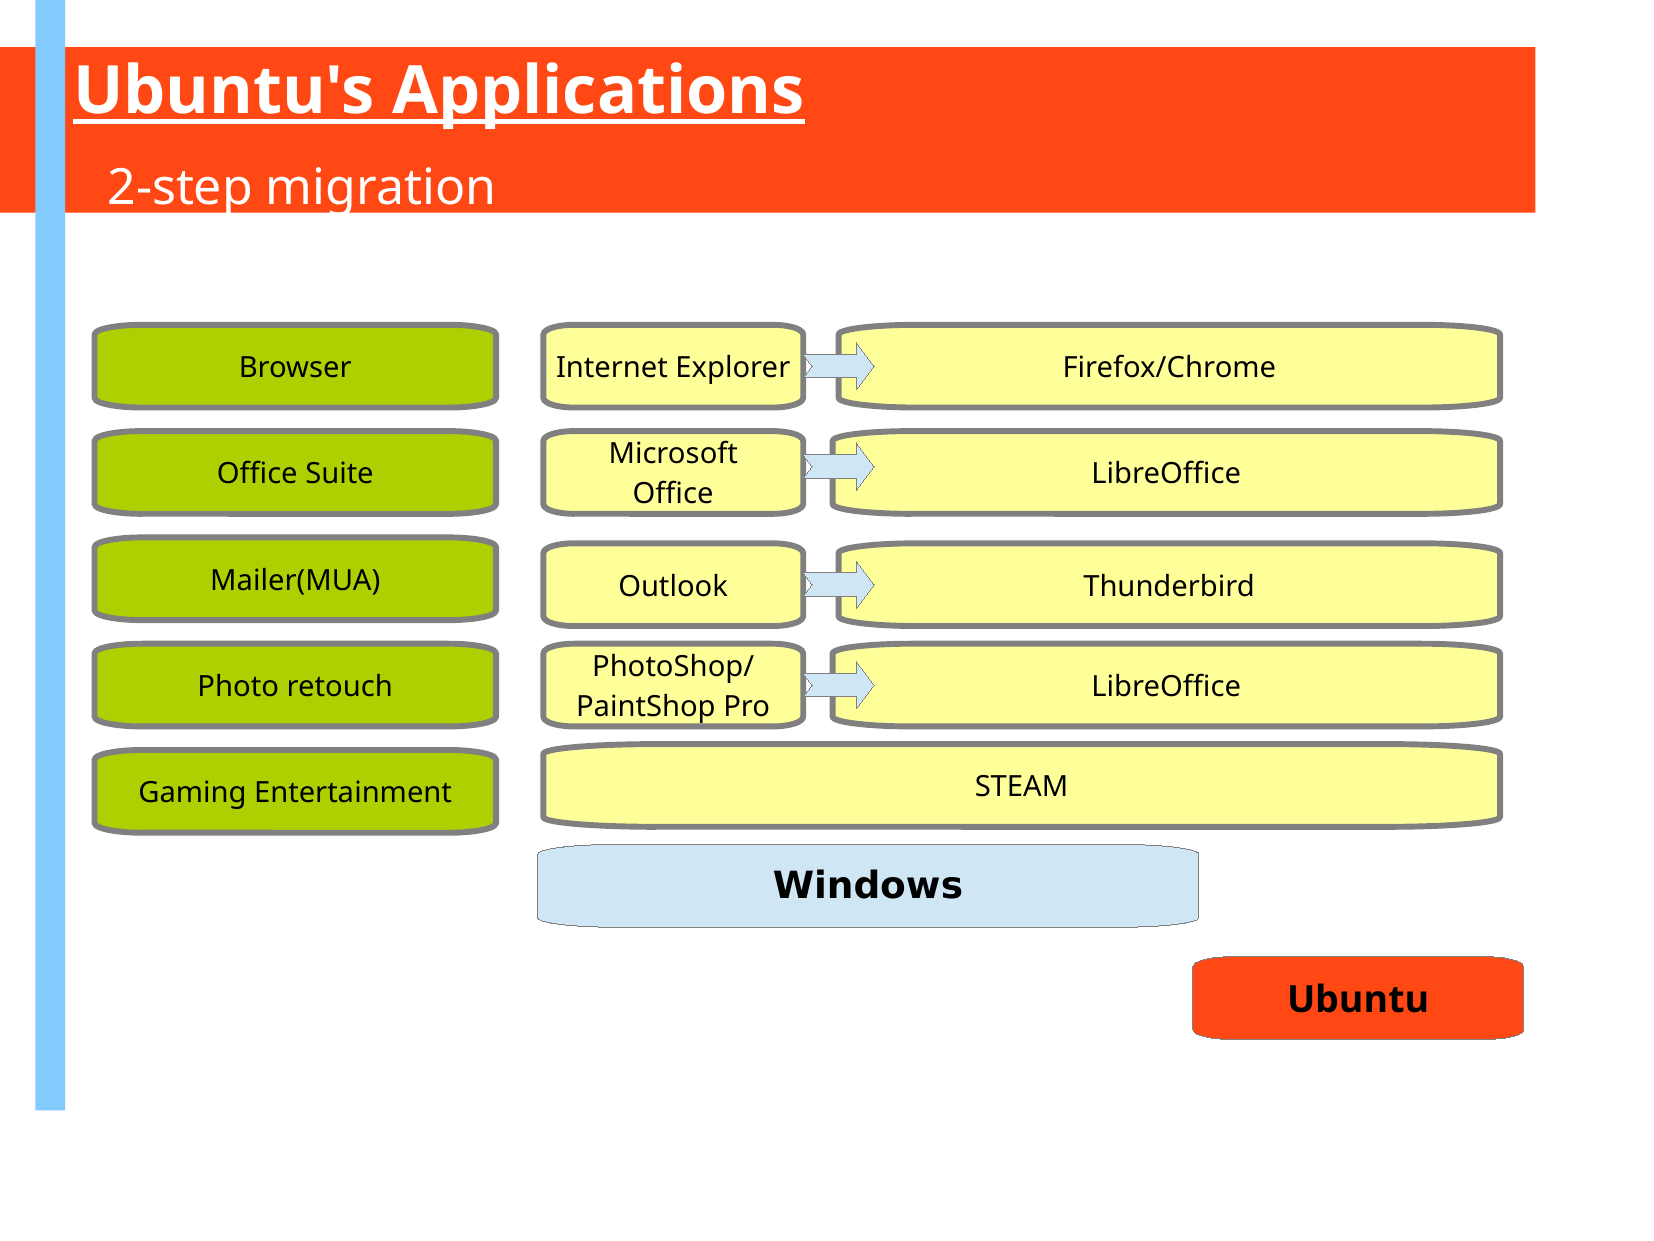

# Ubuntu's Applications 2-step migration
Browser
Internet Explorer
Firefox/Chrome
Office Suite
Microsoft
Office
LibreOffice
Mailer(MUA)
Outlook
Thunderbird
Photo retouch
PhotoShop/
PaintShop Pro
LibreOffice
STEAM
Gaming Entertainment
Windows
Ubuntu